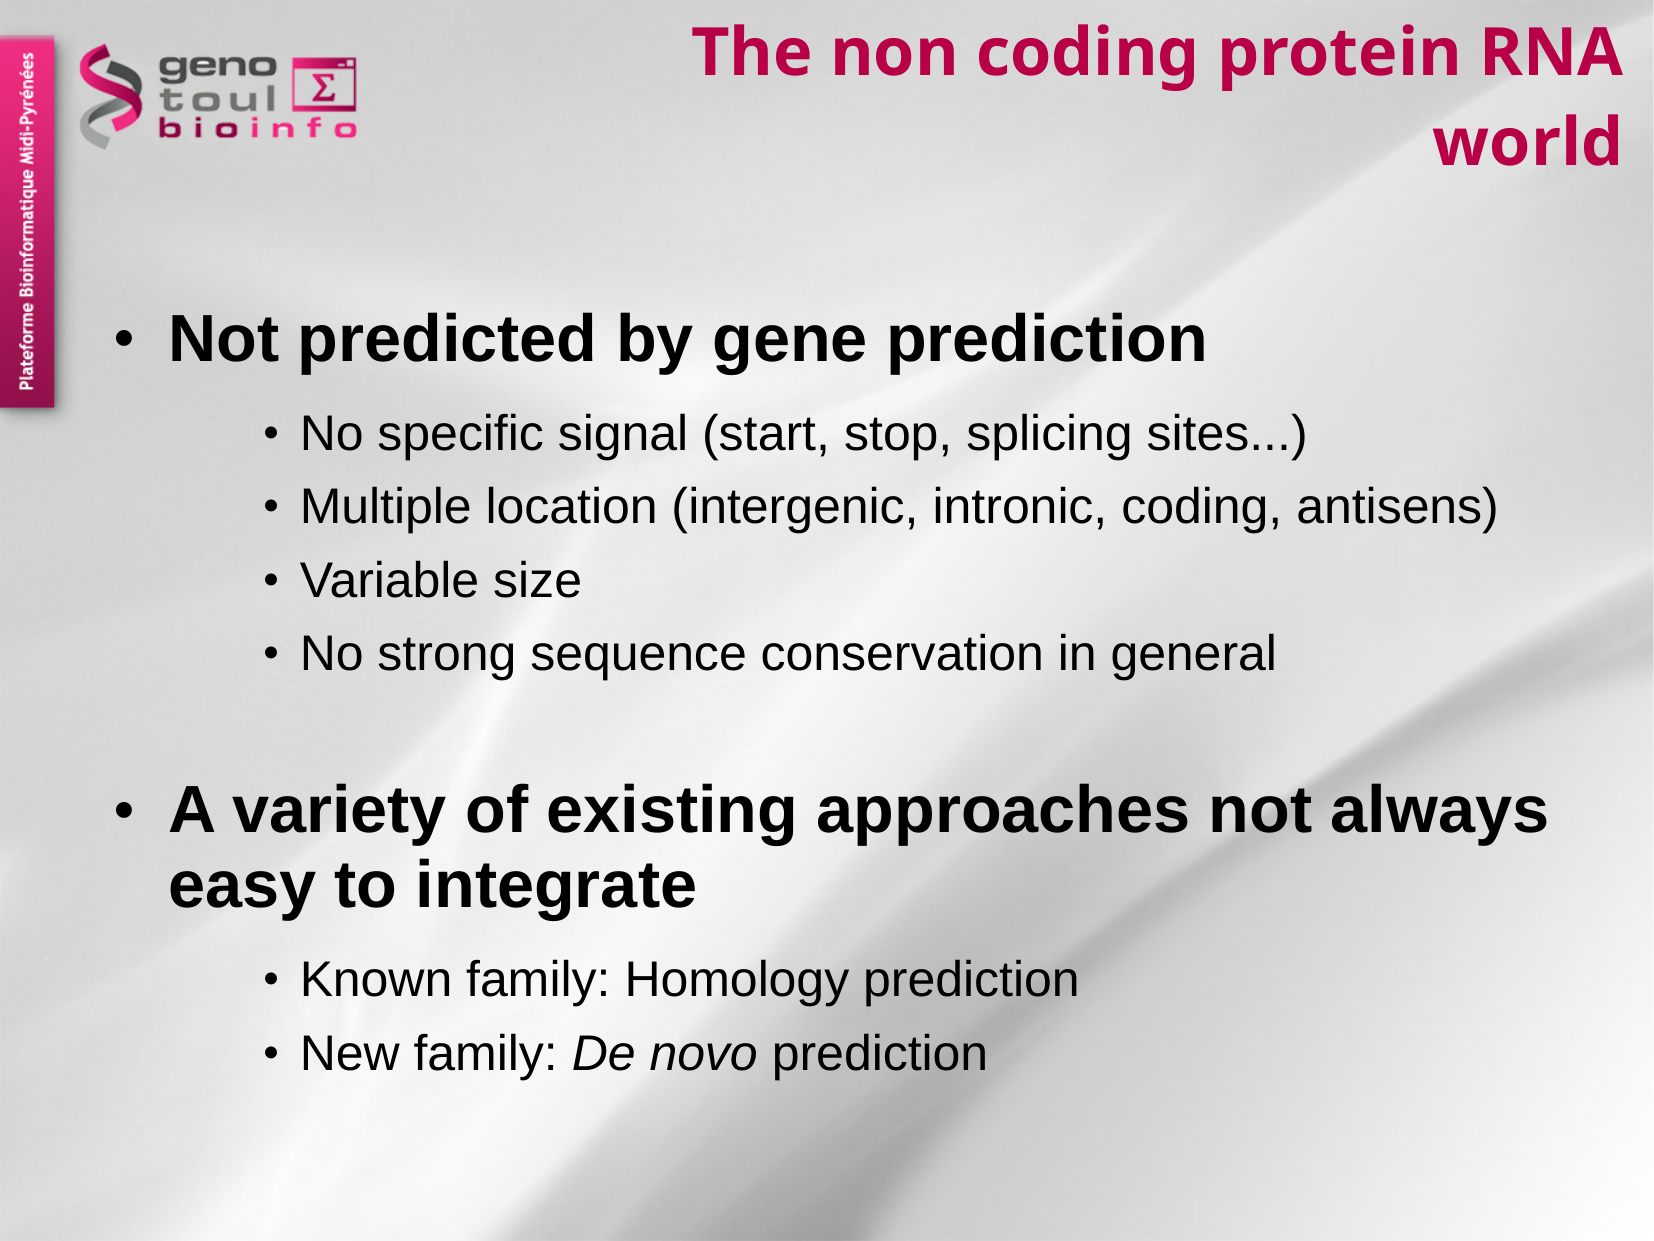

# The non coding protein RNA world
Not predicted by gene prediction
No specific signal (start, stop, splicing sites...)
Multiple location (intergenic, intronic, coding, antisens)
Variable size
No strong sequence conservation in general
A variety of existing approaches not always easy to integrate
Known family: Homology prediction
New family: De novo prediction